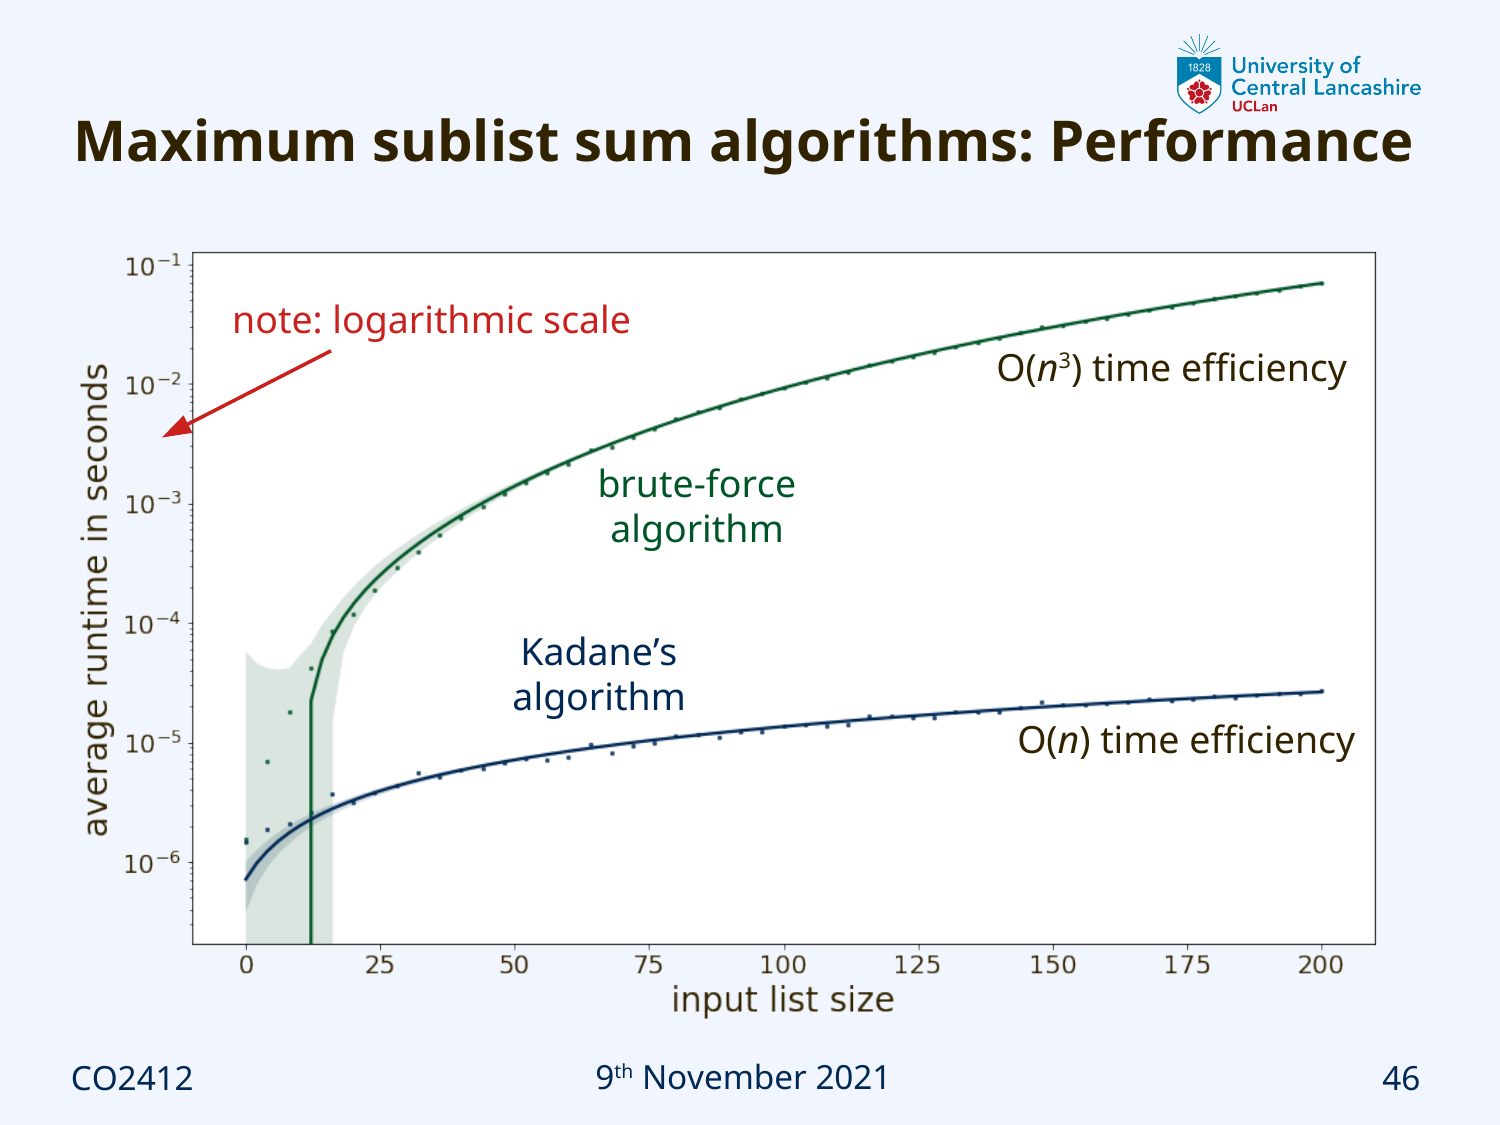

# Maximum sublist sum algorithms: Performance
note: logarithmic scale
O(n3) time efficiency
brute-force algorithm
Kadane’s algorithm
O(n) time efficiency